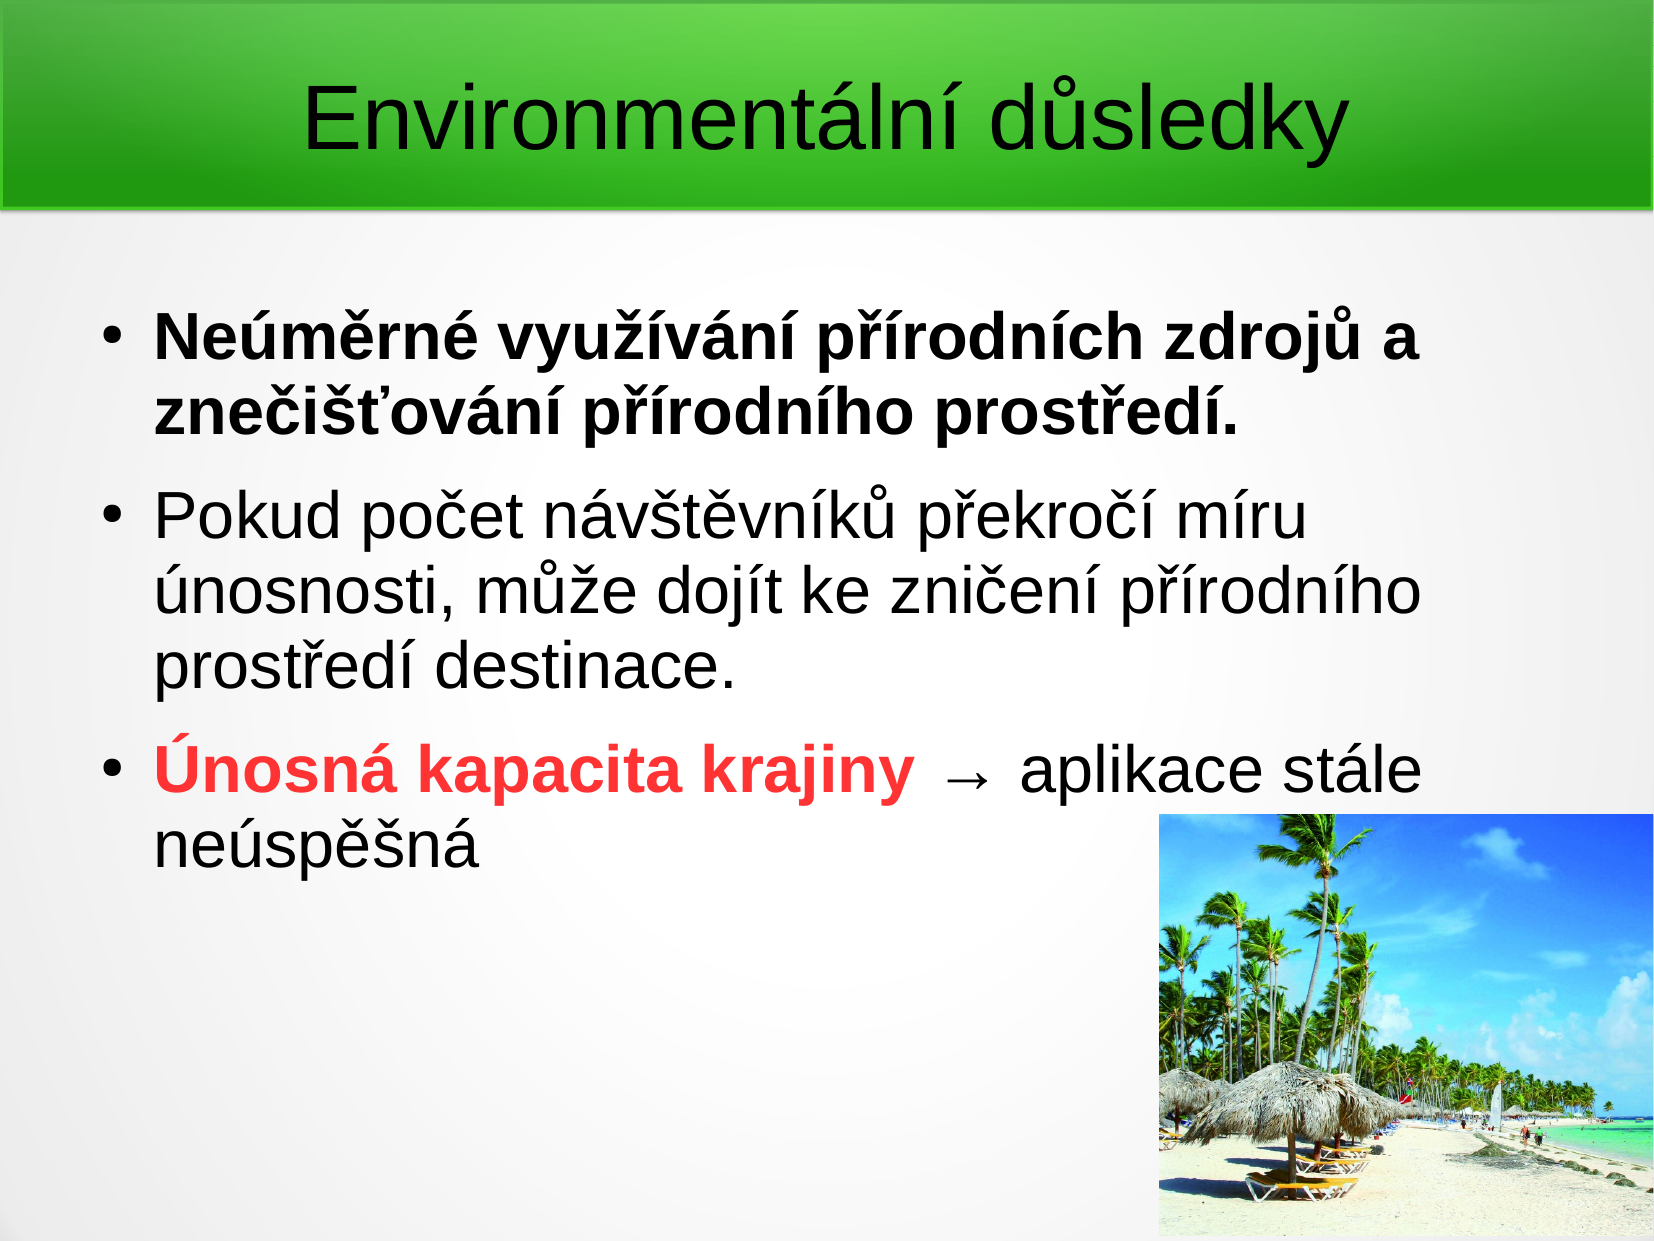

# Environmentální důsledky
Neúměrné využívání přírodních zdrojů a znečišťování přírodního prostředí.
Pokud počet návštěvníků překročí míru únosnosti, může dojít ke zničení přírodního prostředí destinace.
Únosná kapacita krajiny → aplikace stále neúspěšná